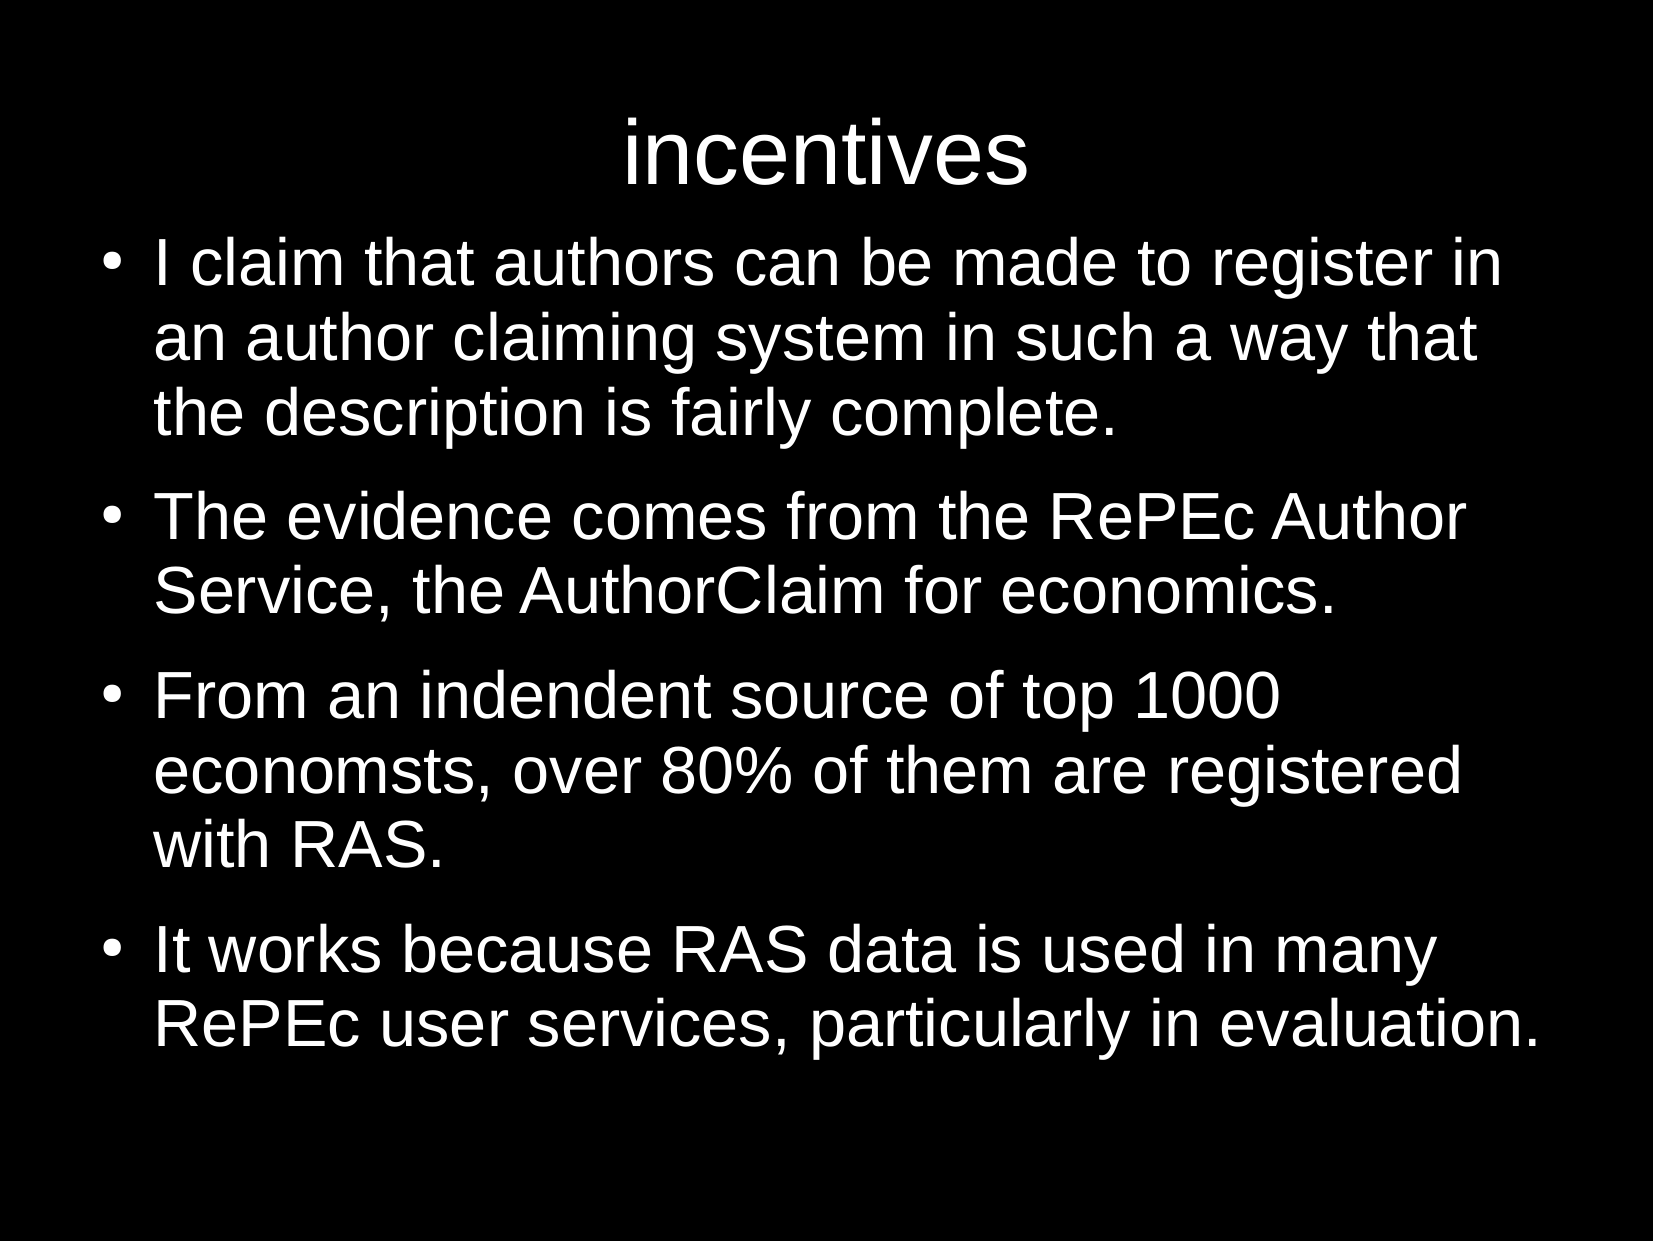

# incentives
I claim that authors can be made to register in an author claiming system in such a way that the description is fairly complete.
The evidence comes from the RePEc Author Service, the AuthorClaim for economics.
From an indendent source of top 1000 economsts, over 80% of them are registered with RAS.
It works because RAS data is used in many RePEc user services, particularly in evaluation.